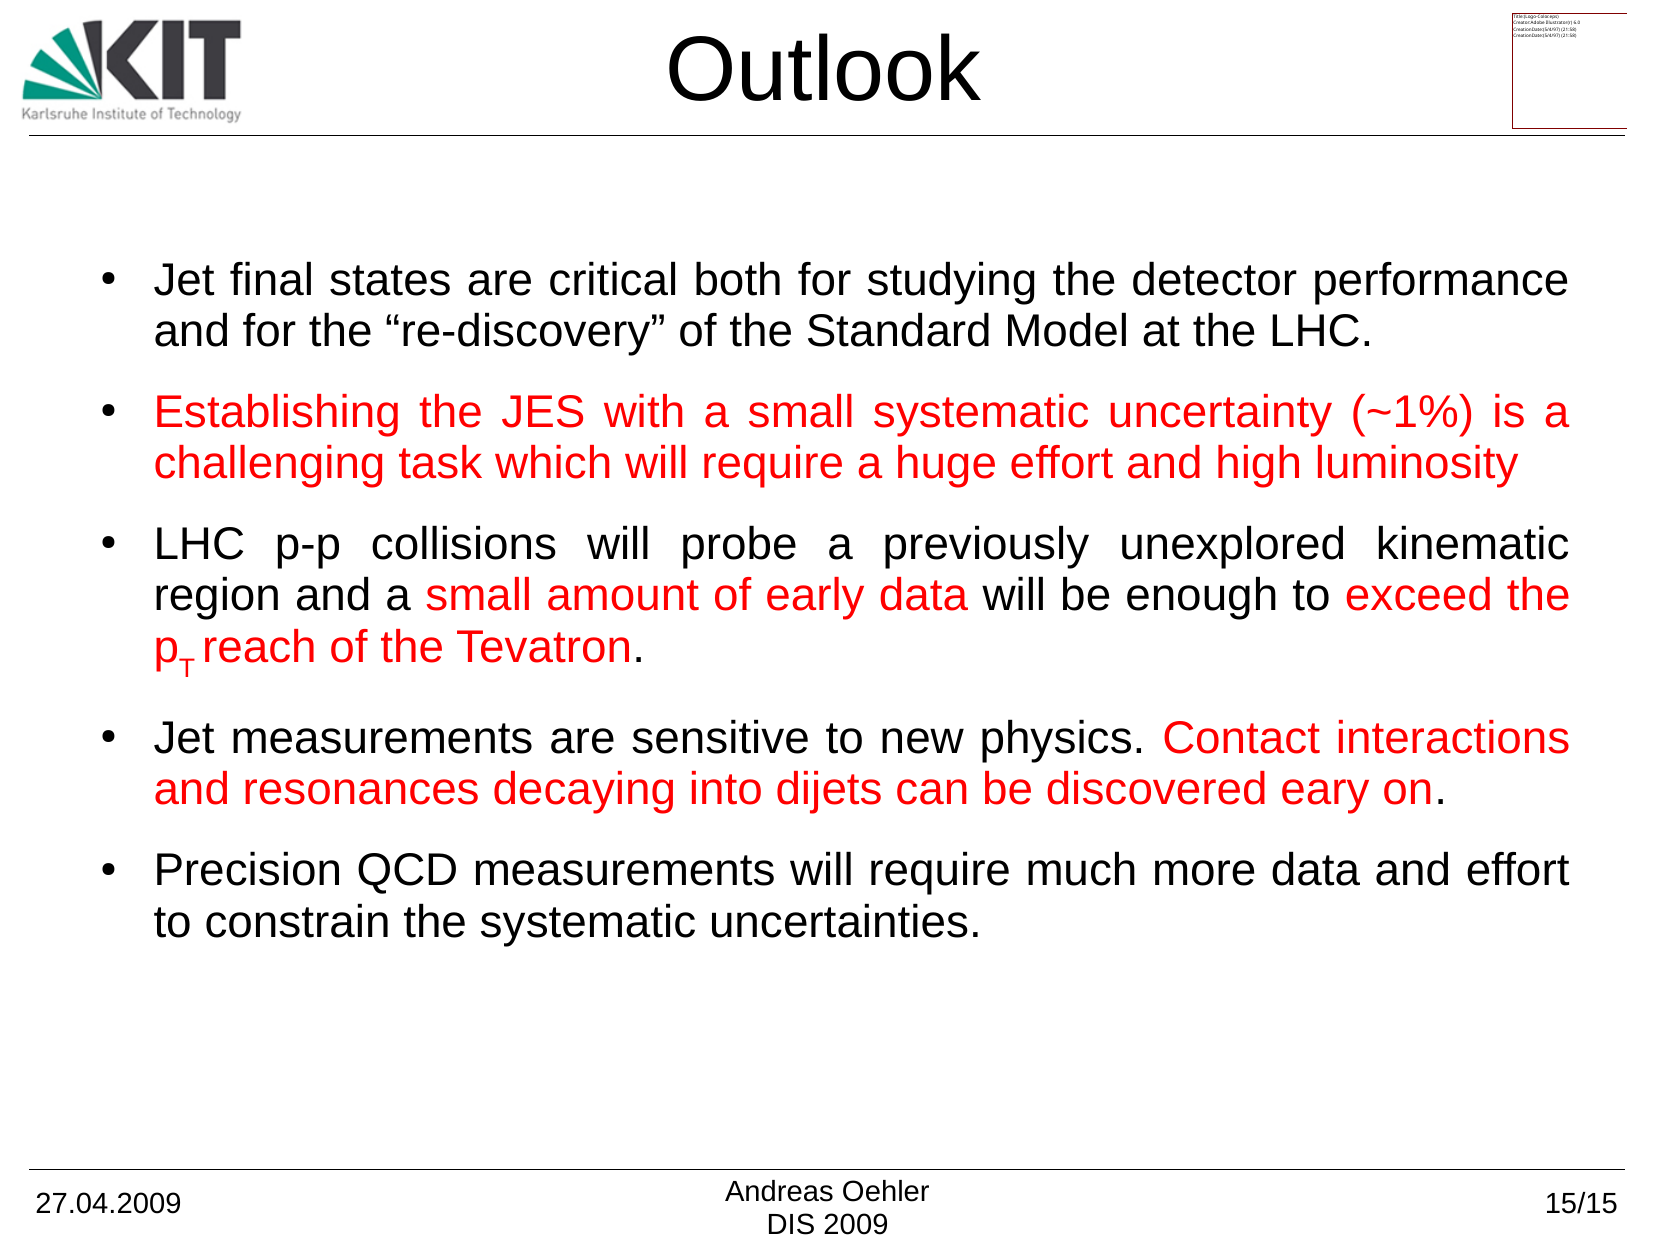

# Outlook
Jet final states are critical both for studying the detector performance and for the “re-discovery” of the Standard Model at the LHC.
Establishing the JES with a small systematic uncertainty (~1%) is a challenging task which will require a huge effort and high luminosity
LHC p-p collisions will probe a previously unexplored kinematic region and a small amount of early data will be enough to exceed the pT reach of the Tevatron.
Jet measurements are sensitive to new physics. Contact interactions and resonances decaying into dijets can be discovered eary on.
Precision QCD measurements will require much more data and effort to constrain the systematic uncertainties.
Andreas Oehler DIS 2009
27.04.2009
15